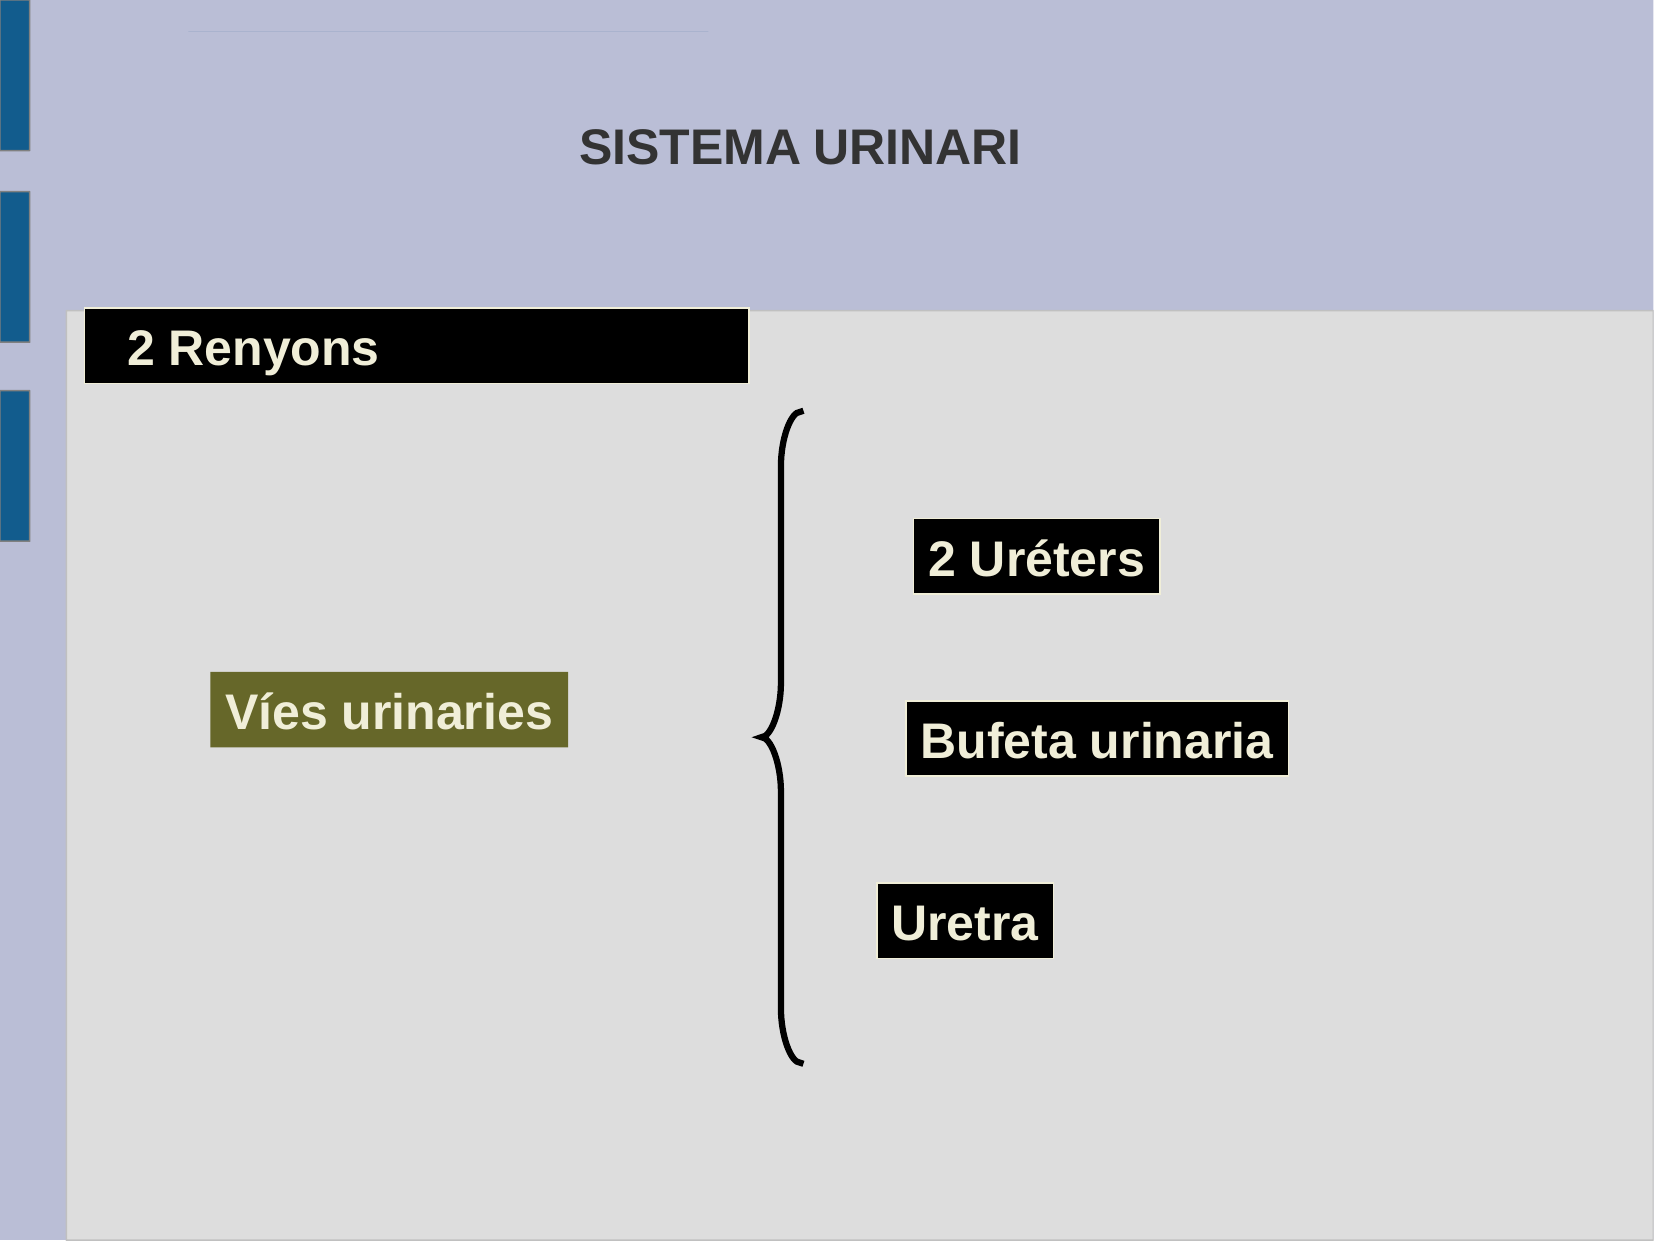

SISTEMA URINARI
 2 Renyons
2 Uréters
Víes urinaries
Bufeta urinaria
Uretra